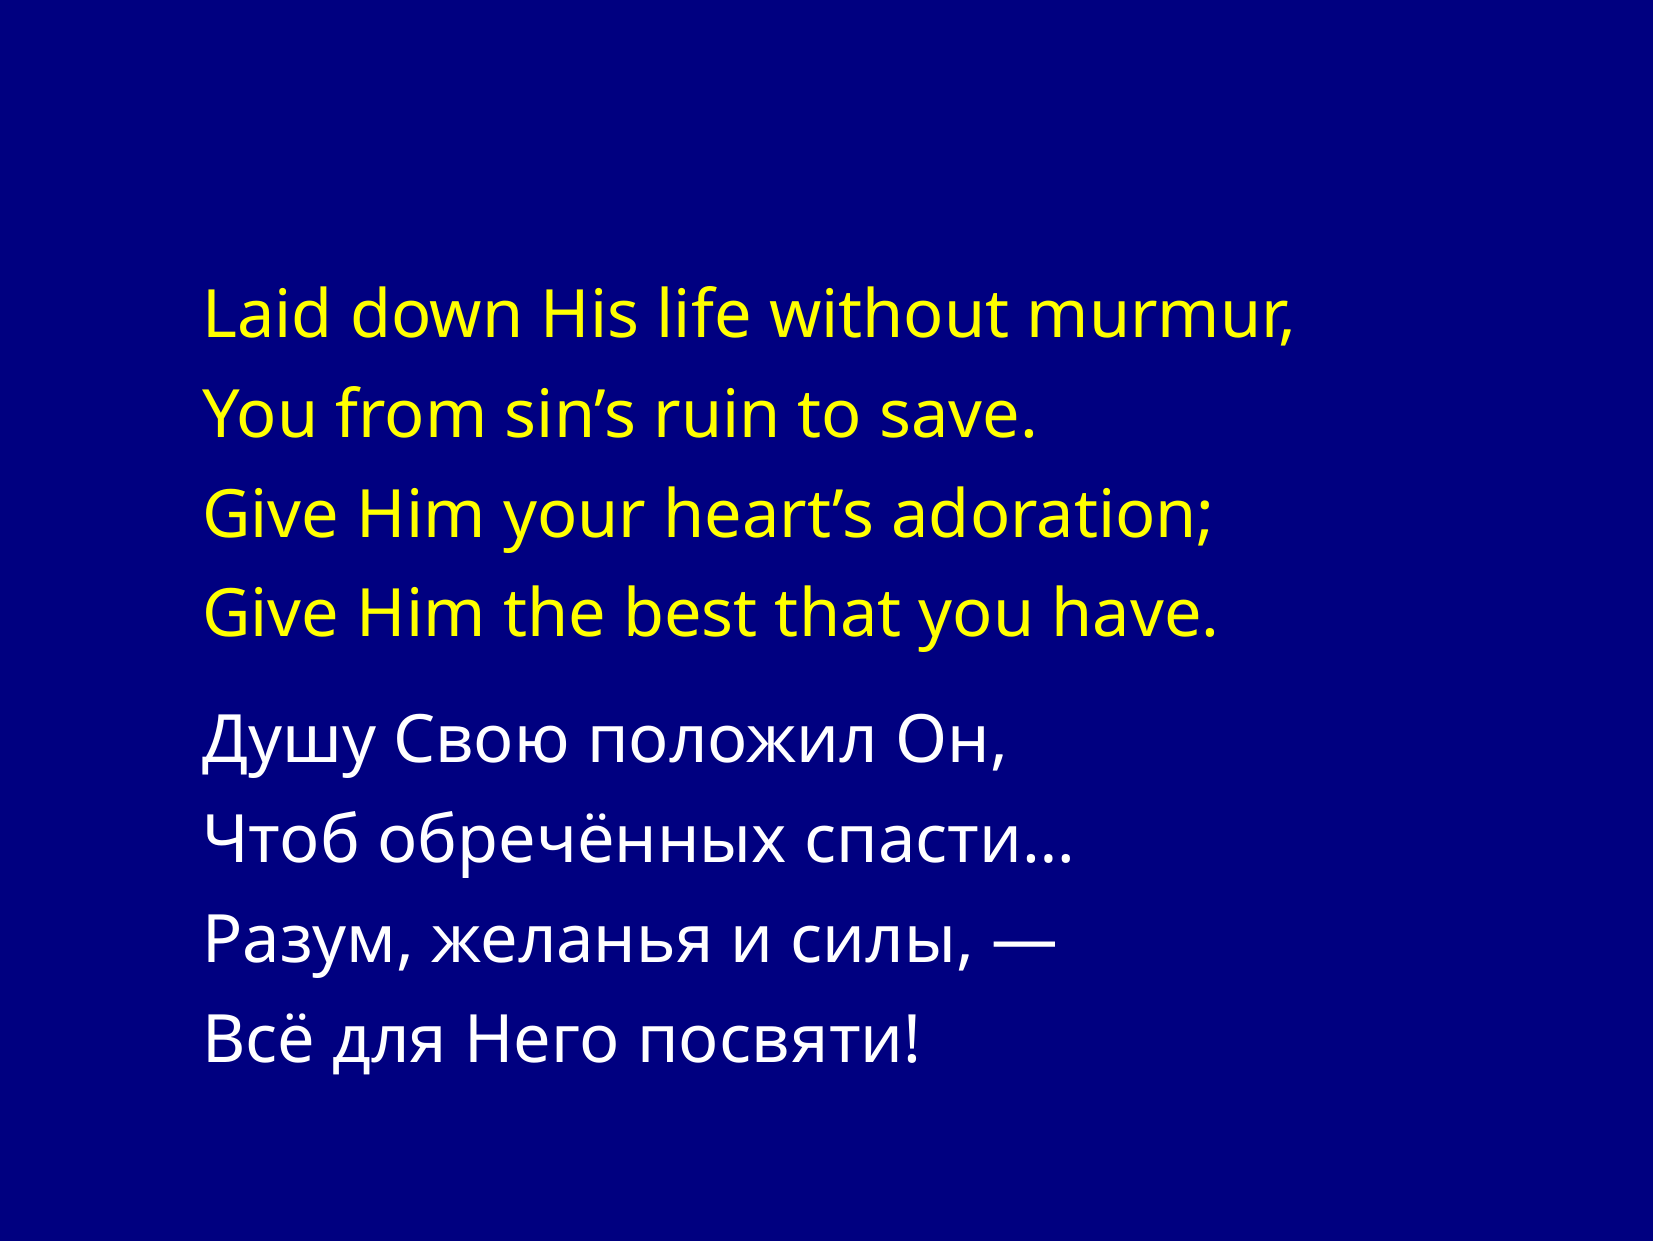

Laid down His life without murmur,
	You from sin’s ruin to save.
	Give Him your heart’s adoration;
	Give Him the best that you have.
	Душу Свою положил Он,
	Чтоб обречённых спасти…
	Разум, желанья и силы, —
	Всё для Него посвяти!